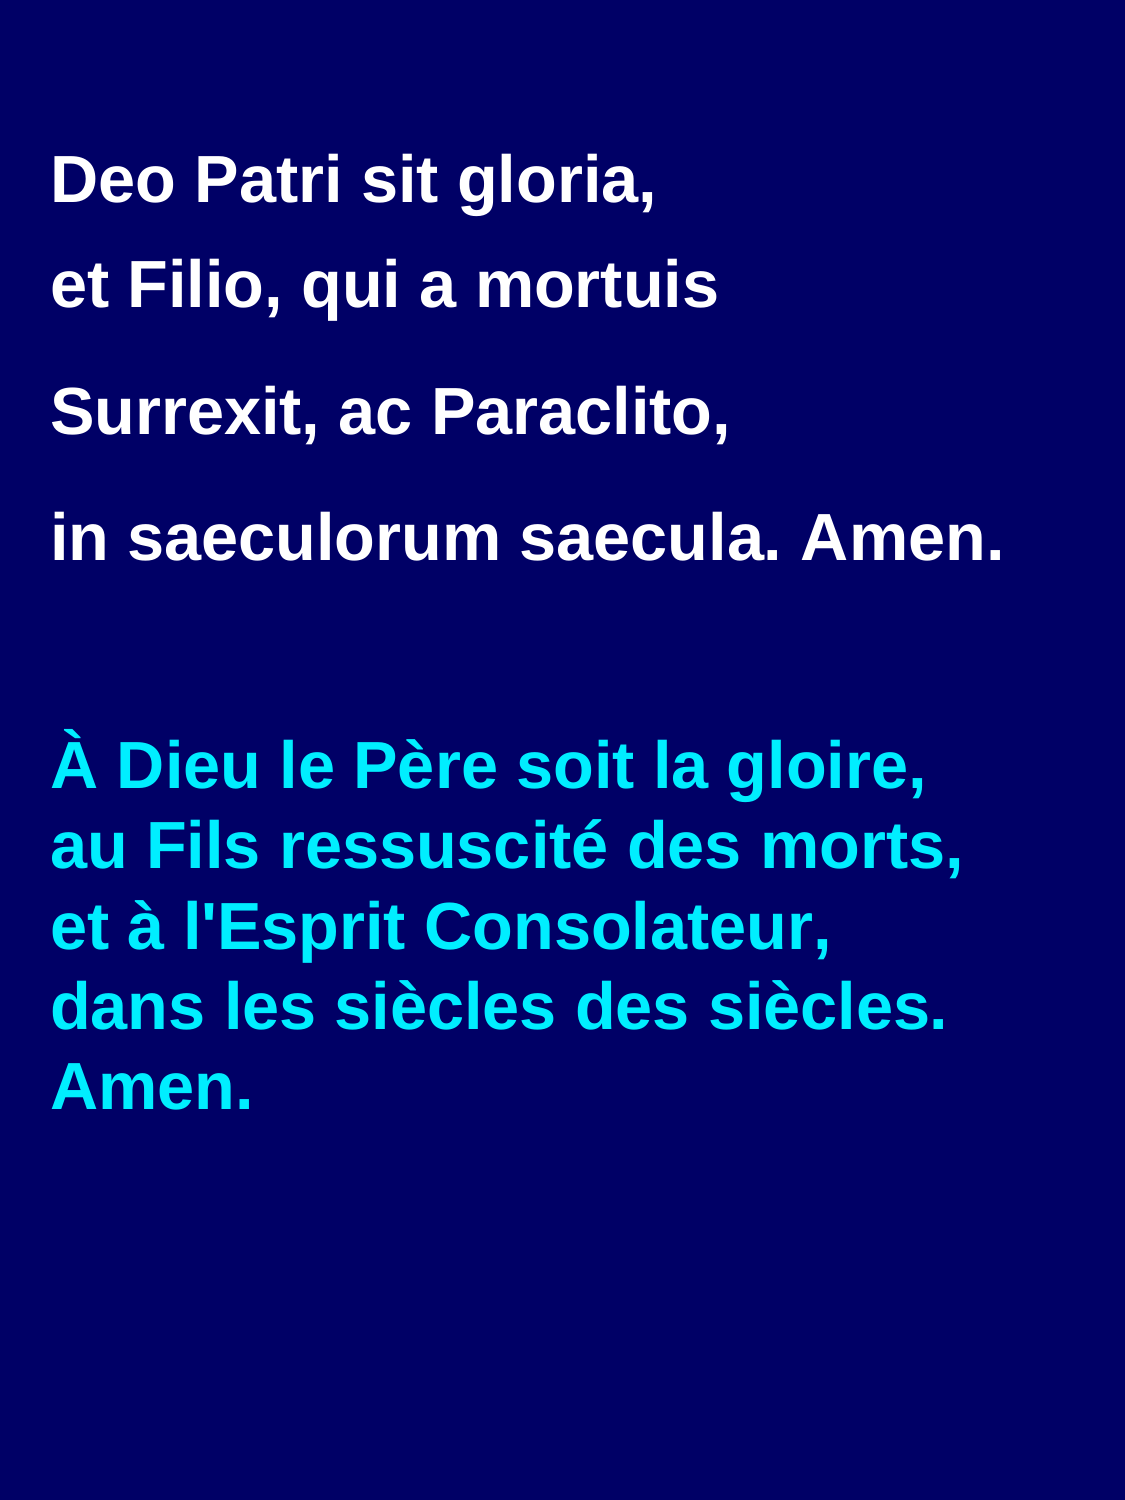

Deo Patri sit gloria,
et Filio, qui a mortuis
Surrexit, ac Paraclito,
in saeculorum saecula. Amen.
À Dieu le Père soit la gloire,
au Fils ressuscité des morts,
et à l'Esprit Consolateur,
dans les siècles des siècles. Amen.